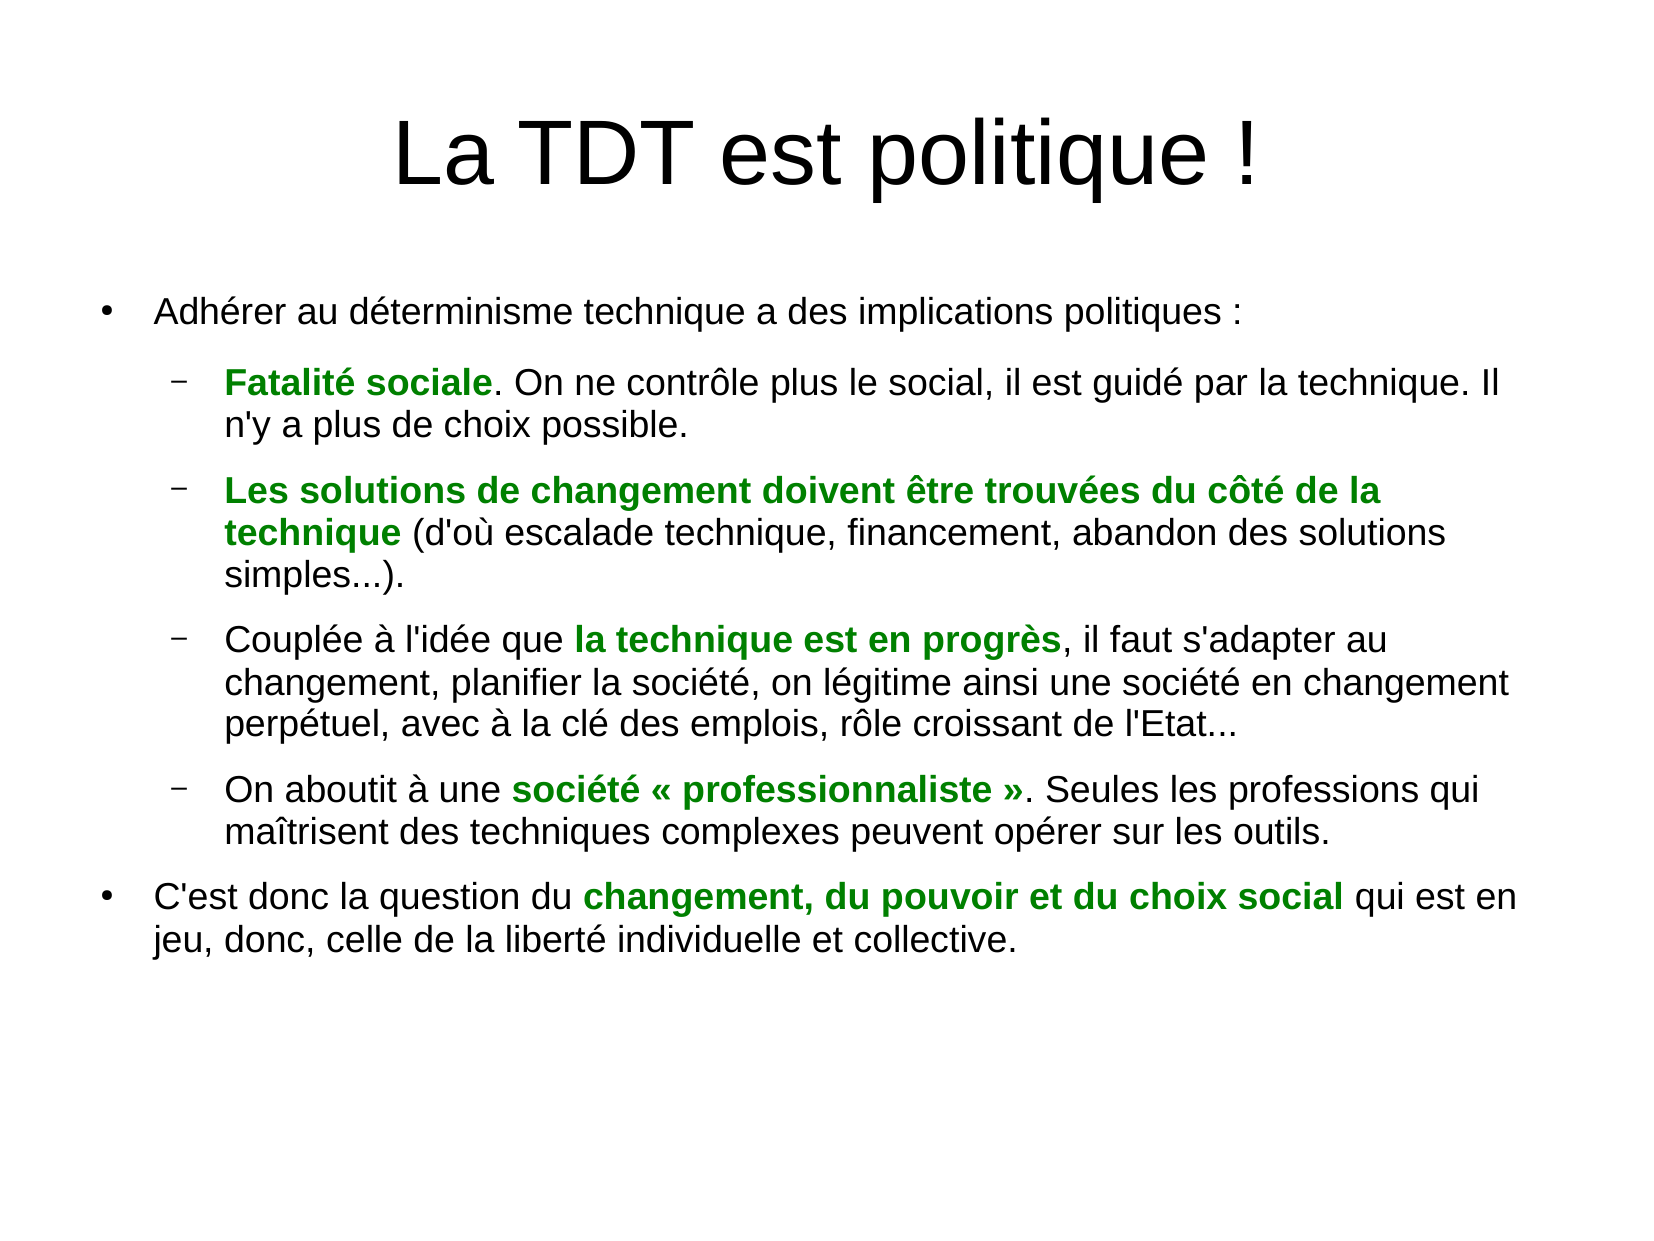

# La TDT est politique !
Adhérer au déterminisme technique a des implications politiques :
Fatalité sociale. On ne contrôle plus le social, il est guidé par la technique. Il n'y a plus de choix possible.
Les solutions de changement doivent être trouvées du côté de la technique (d'où escalade technique, financement, abandon des solutions simples...).
Couplée à l'idée que la technique est en progrès, il faut s'adapter au changement, planifier la société, on légitime ainsi une société en changement perpétuel, avec à la clé des emplois, rôle croissant de l'Etat...
On aboutit à une société « professionnaliste ». Seules les professions qui maîtrisent des techniques complexes peuvent opérer sur les outils.
C'est donc la question du changement, du pouvoir et du choix social qui est en jeu, donc, celle de la liberté individuelle et collective.